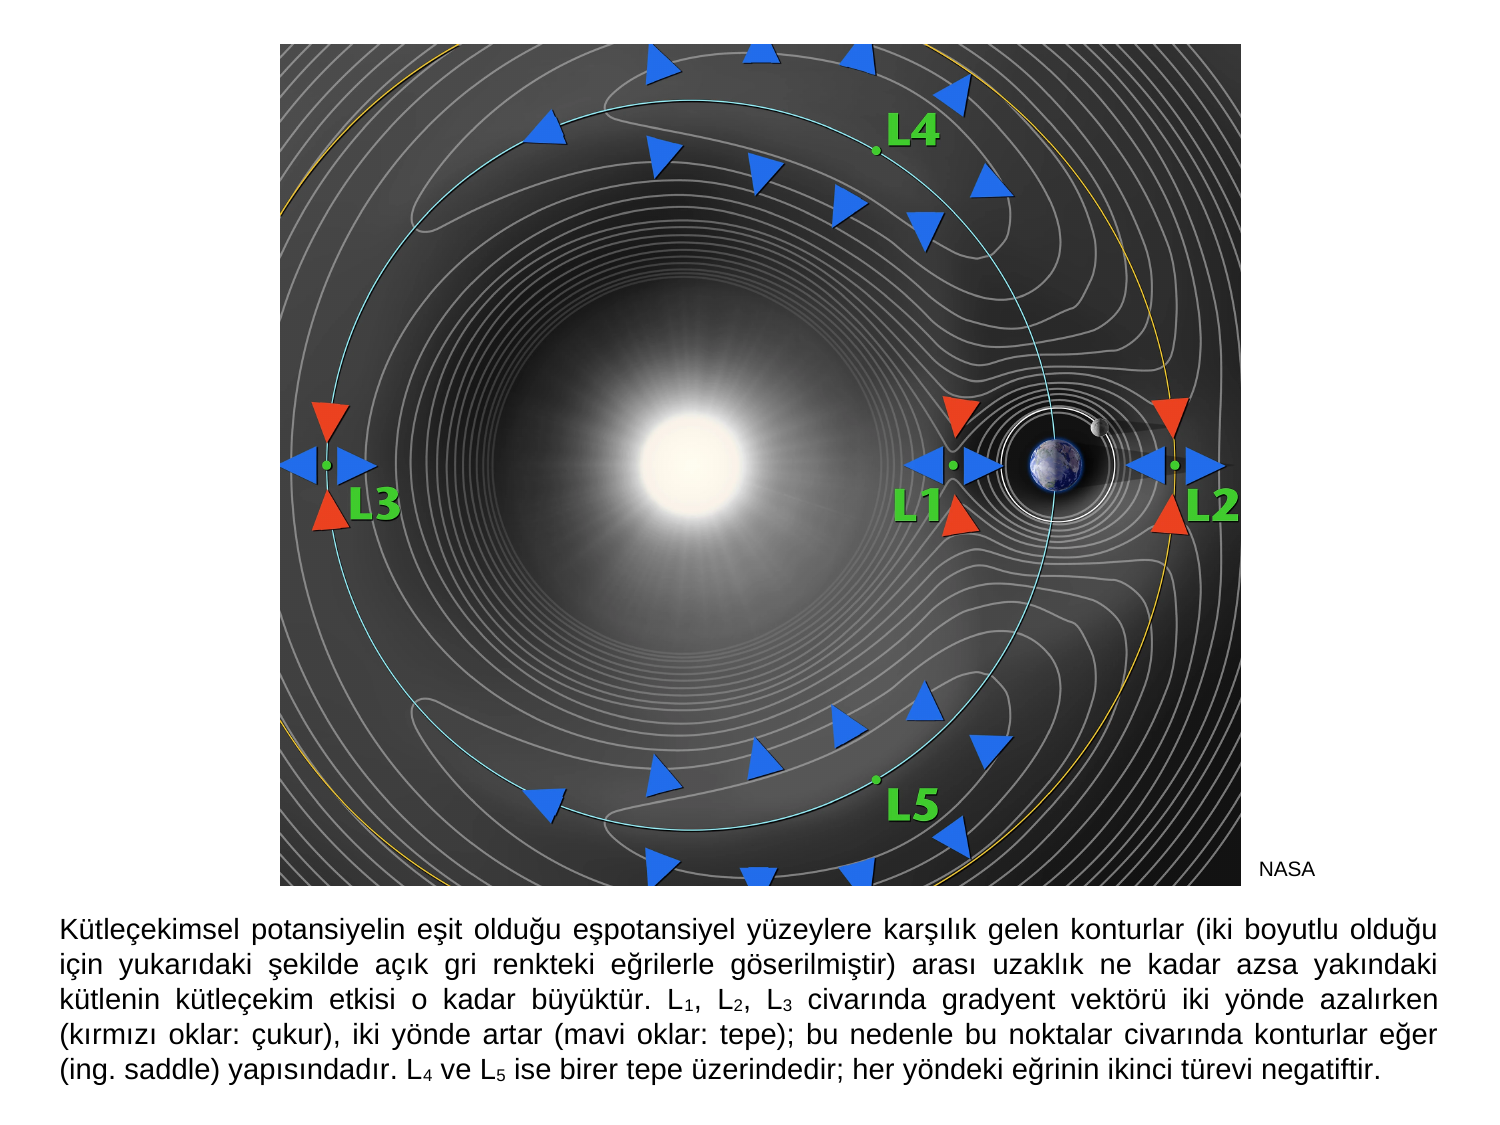

NASA
Kütleçekimsel potansiyelin eşit olduğu eşpotansiyel yüzeylere karşılık gelen konturlar (iki boyutlu olduğu için yukarıdaki şekilde açık gri renkteki eğrilerle göserilmiştir) arası uzaklık ne kadar azsa yakındaki kütlenin kütleçekim etkisi o kadar büyüktür. L1, L2, L3 civarında gradyent vektörü iki yönde azalırken (kırmızı oklar: çukur), iki yönde artar (mavi oklar: tepe); bu nedenle bu noktalar civarında konturlar eğer (ing. saddle) yapısındadır. L4 ve L5 ise birer tepe üzerindedir; her yöndeki eğrinin ikinci türevi negatiftir.